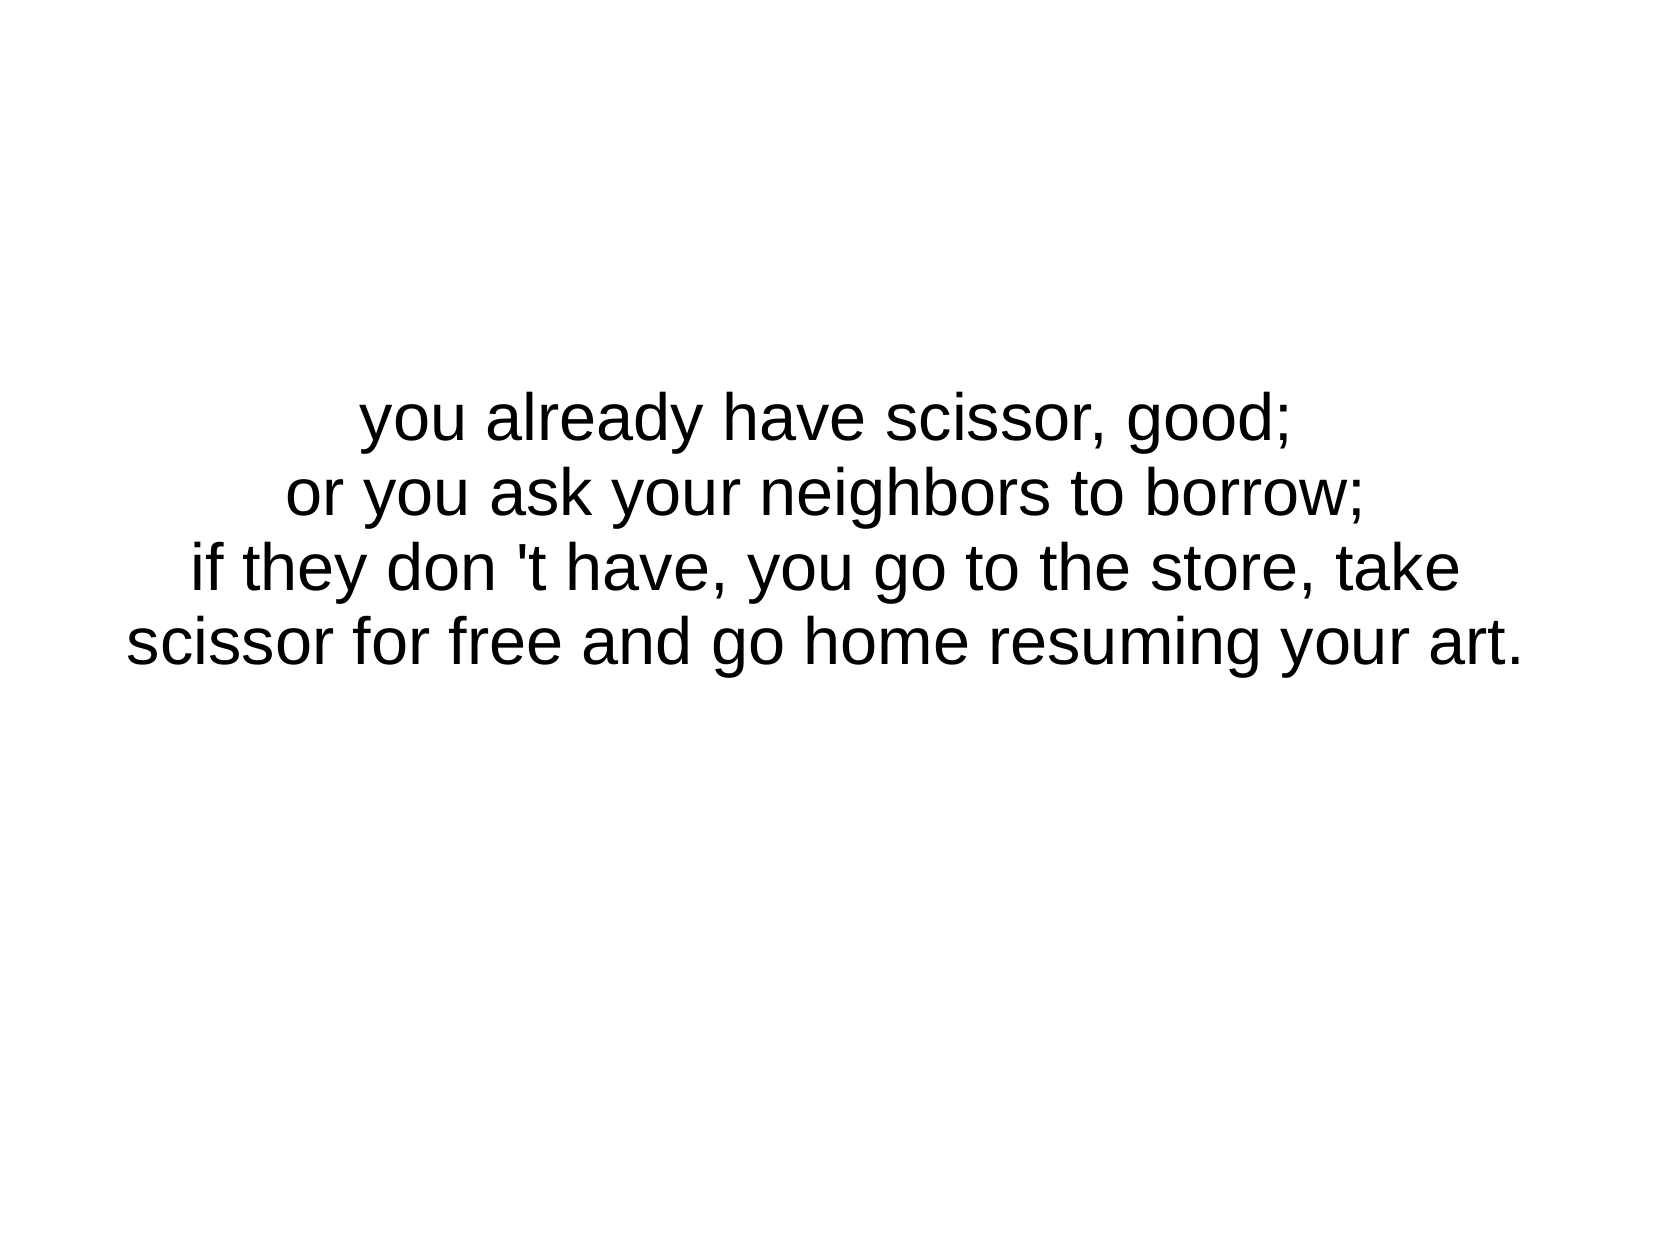

# you already have scissor, good;
or you ask your neighbors to borrow;
if they don 't have, you go to the store, take scissor for free and go home resuming your art.